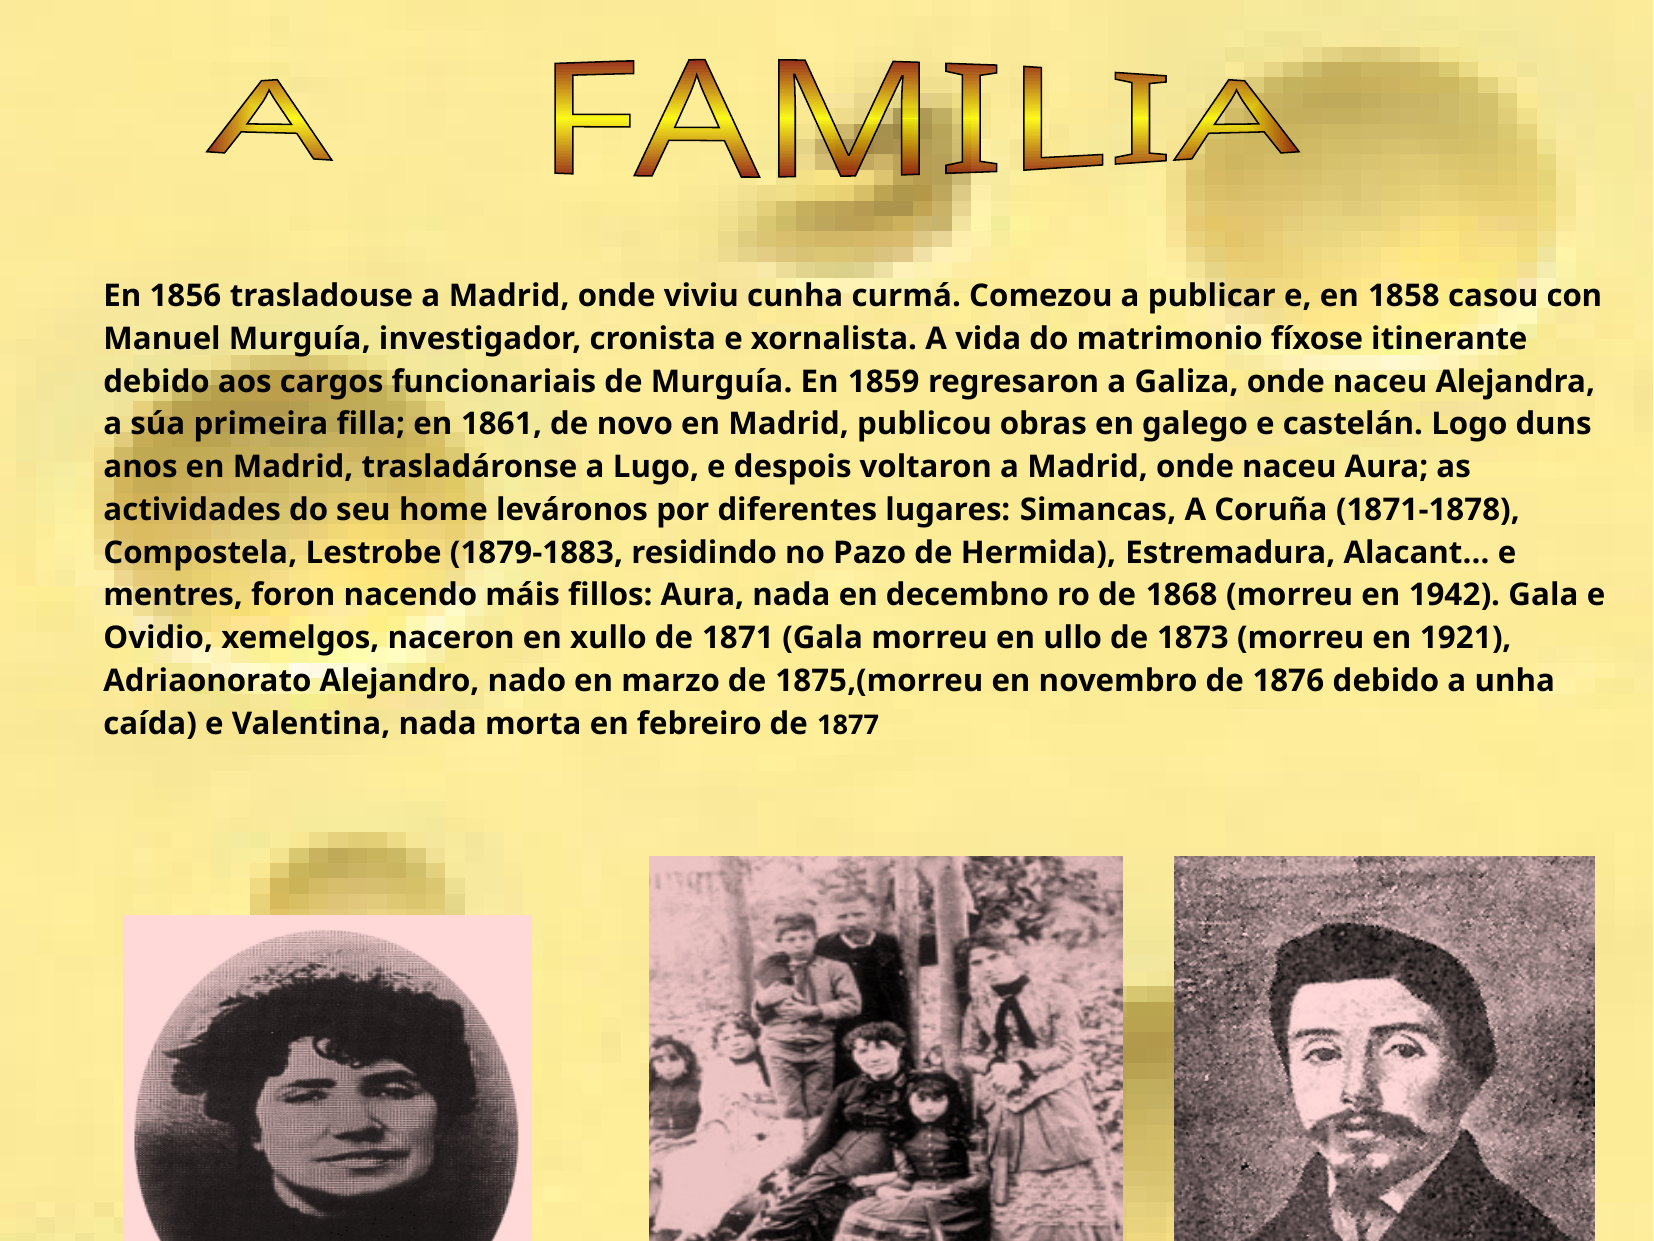

A FAMILIA
En 1856 trasladouse a Madrid, onde viviu cunha curmá. Comezou a publicar e, en 1858 casou con Manuel Murguía, investigador, cronista e xornalista. A vida do matrimonio fíxose itinerante debido aos cargos funcionariais de Murguía. En 1859 regresaron a Galiza, onde naceu Alejandra, a súa primeira filla; en 1861, de novo en Madrid, publicou obras en galego e castelán. Logo duns anos en Madrid, trasladáronse a Lugo, e despois voltaron a Madrid, onde naceu Aura; as actividades do seu home leváronos por diferentes lugares: Simancas, A Coruña (1871-1878), Compostela, Lestrobe (1879-1883, residindo no Pazo de Hermida), Estremadura, Alacant... e mentres, foron nacendo máis fillos: Aura, nada en decembno ro de 1868 (morreu en 1942). Gala e Ovidio, xemelgos, naceron en xullo de 1871 (Gala morreu en ullo de 1873 (morreu en 1921), Adriaonorato Alejandro, nado en marzo de 1875,(morreu en novembro de 1876 debido a unha caída) e Valentina, nada morta en febreiro de 1877